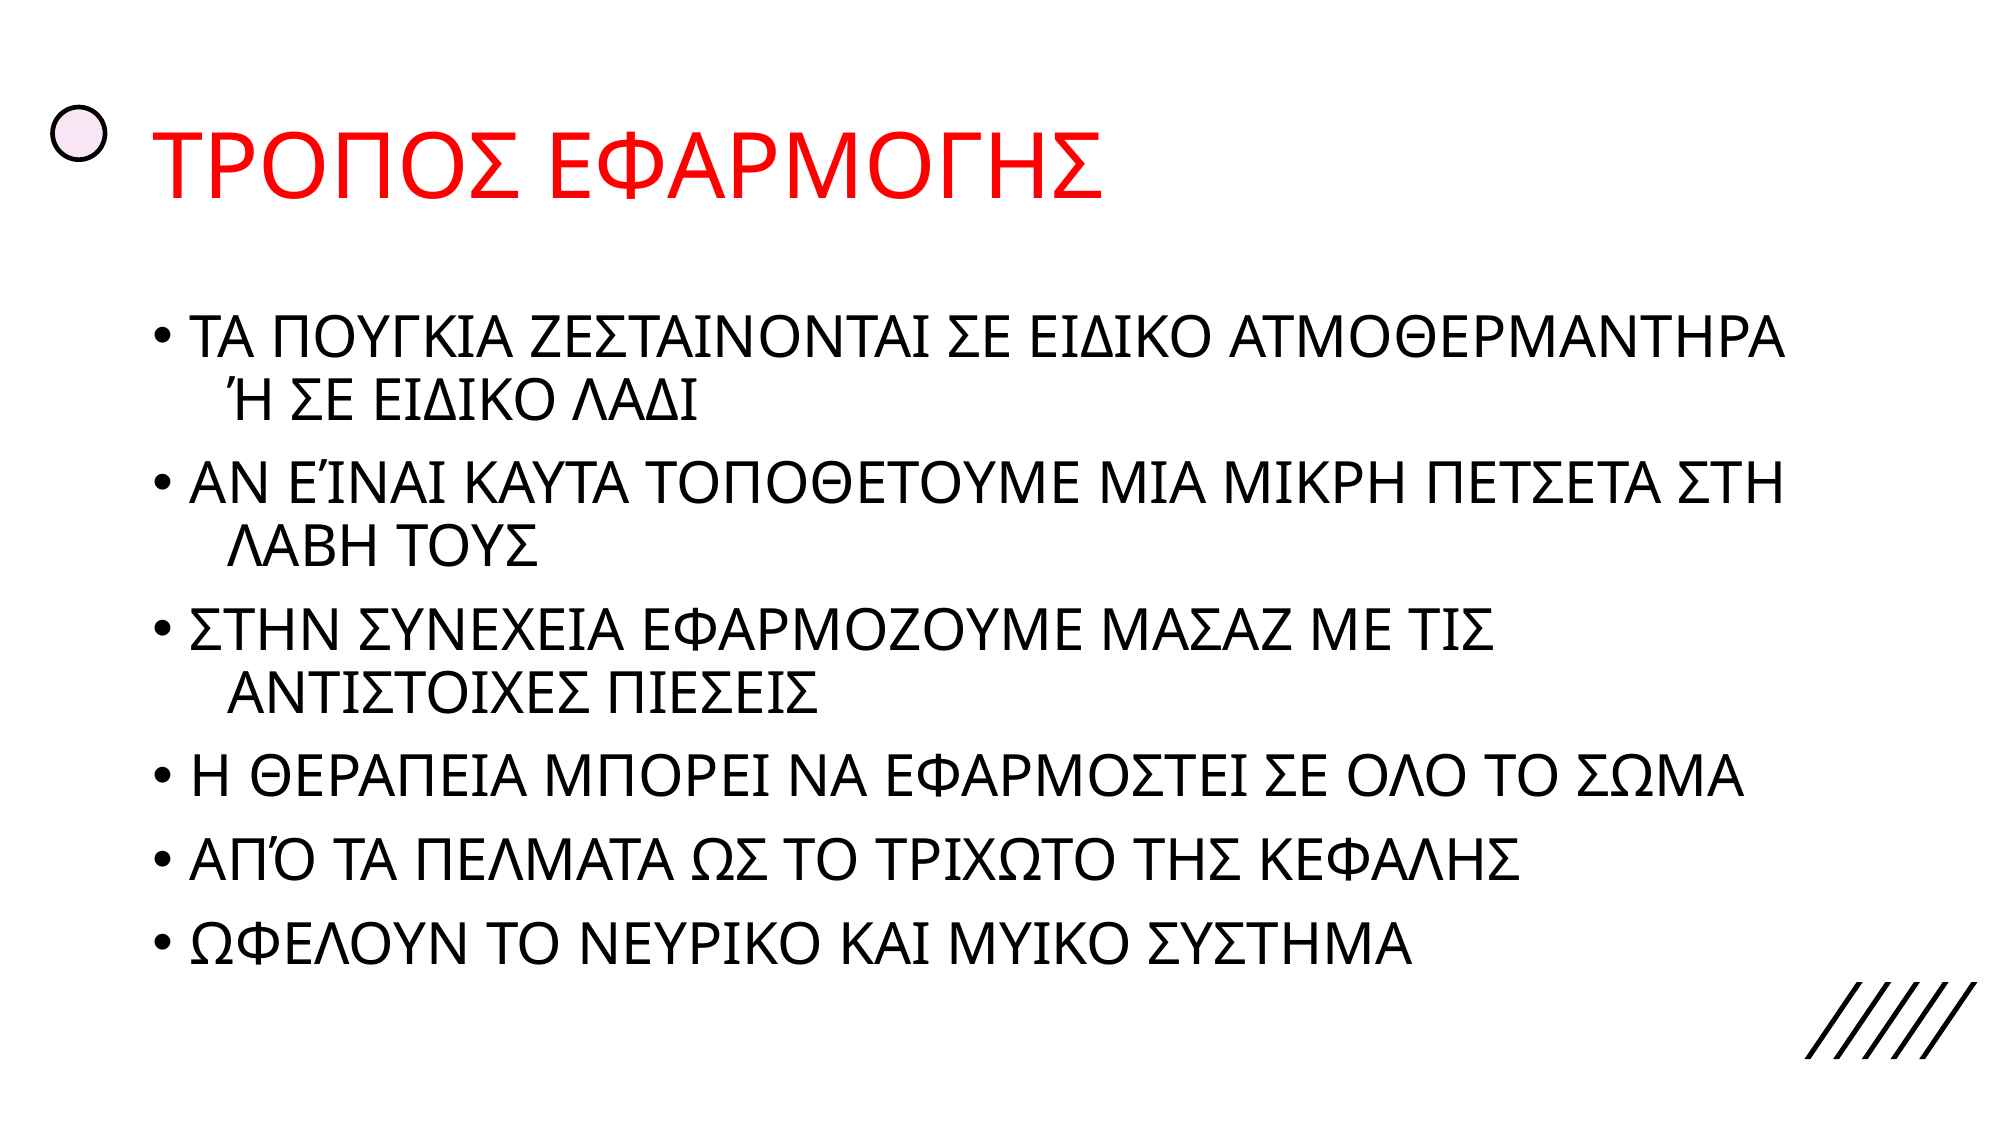

# ΤΡΟΠΟΣ ΕΦΑΡΜΟΓΗΣ
ΤΑ ΠΟΥΓΚΙΑ ΖΕΣΤΑΙΝΟΝΤΑΙ ΣΕ ΕΙΔΙΚΟ ΑΤΜΟΘΕΡΜΑΝΤΗΡΑ Ή ΣΕ ΕΙΔΙΚΟ ΛΑΔΙ
ΑΝ ΕΊΝΑΙ ΚΑΥΤΑ ΤΟΠΟΘΕΤΟΥΜΕ ΜΙΑ ΜΙΚΡΗ ΠΕΤΣΕΤΑ ΣΤΗ ΛΑΒΗ ΤΟΥΣ
ΣΤΗΝ ΣΥΝΕΧΕΙΑ ΕΦΑΡΜΟΖΟΥΜΕ ΜΑΣΑΖ ΜΕ ΤΙΣ ΑΝΤΙΣΤΟΙΧΕΣ ΠΙΕΣΕΙΣ
Η ΘΕΡΑΠΕΙΑ ΜΠΟΡΕΙ ΝΑ ΕΦΑΡΜΟΣΤΕΙ ΣΕ ΟΛΟ ΤΟ ΣΩΜΑ
ΑΠΌ ΤΑ ΠΕΛΜΑΤΑ ΩΣ ΤΟ ΤΡΙΧΩΤΟ ΤΗΣ ΚΕΦΑΛΗΣ
ΩΦΕΛΟΥΝ ΤΟ ΝΕΥΡΙΚΟ ΚΑΙ ΜΥΙΚΟ ΣΥΣΤΗΜΑ